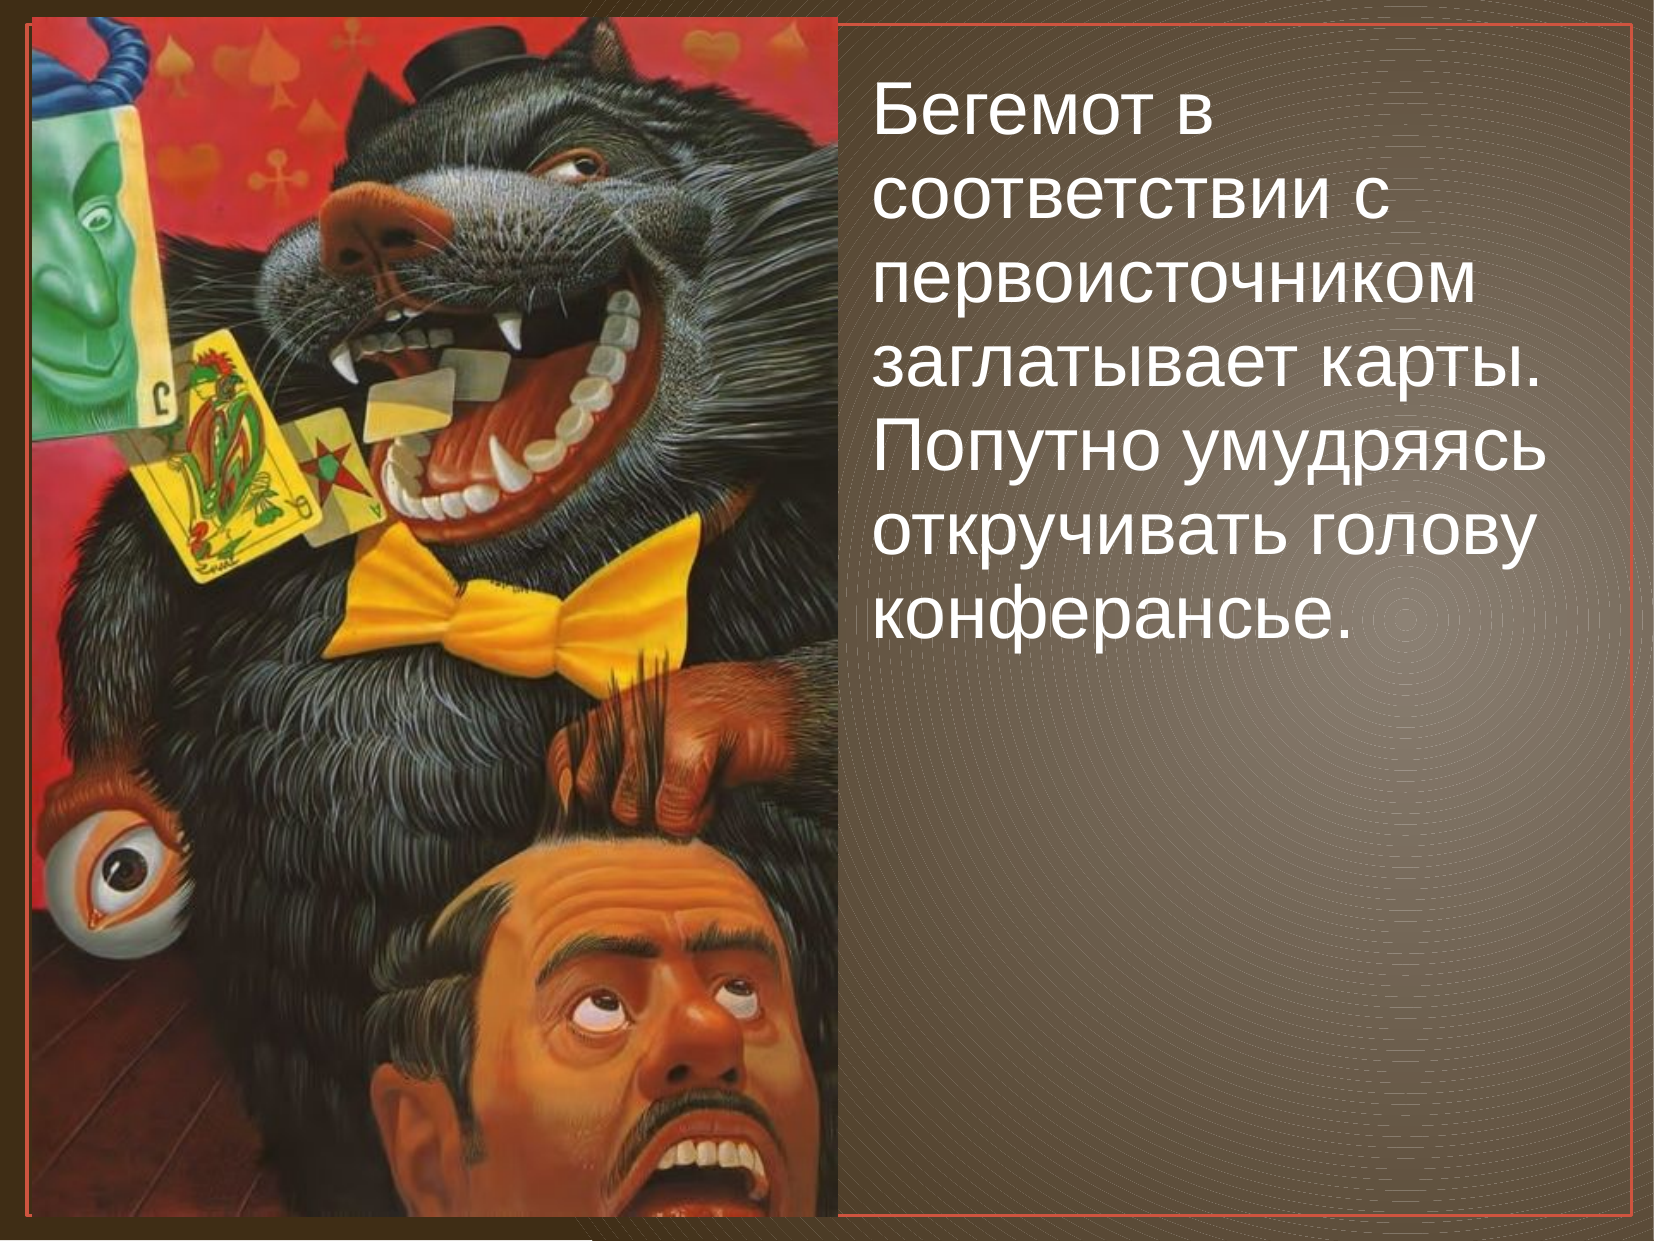

Бегемот в соответствии с первоисточником заглатывает карты. Попутно умудряясь откручивать голову конферансье.